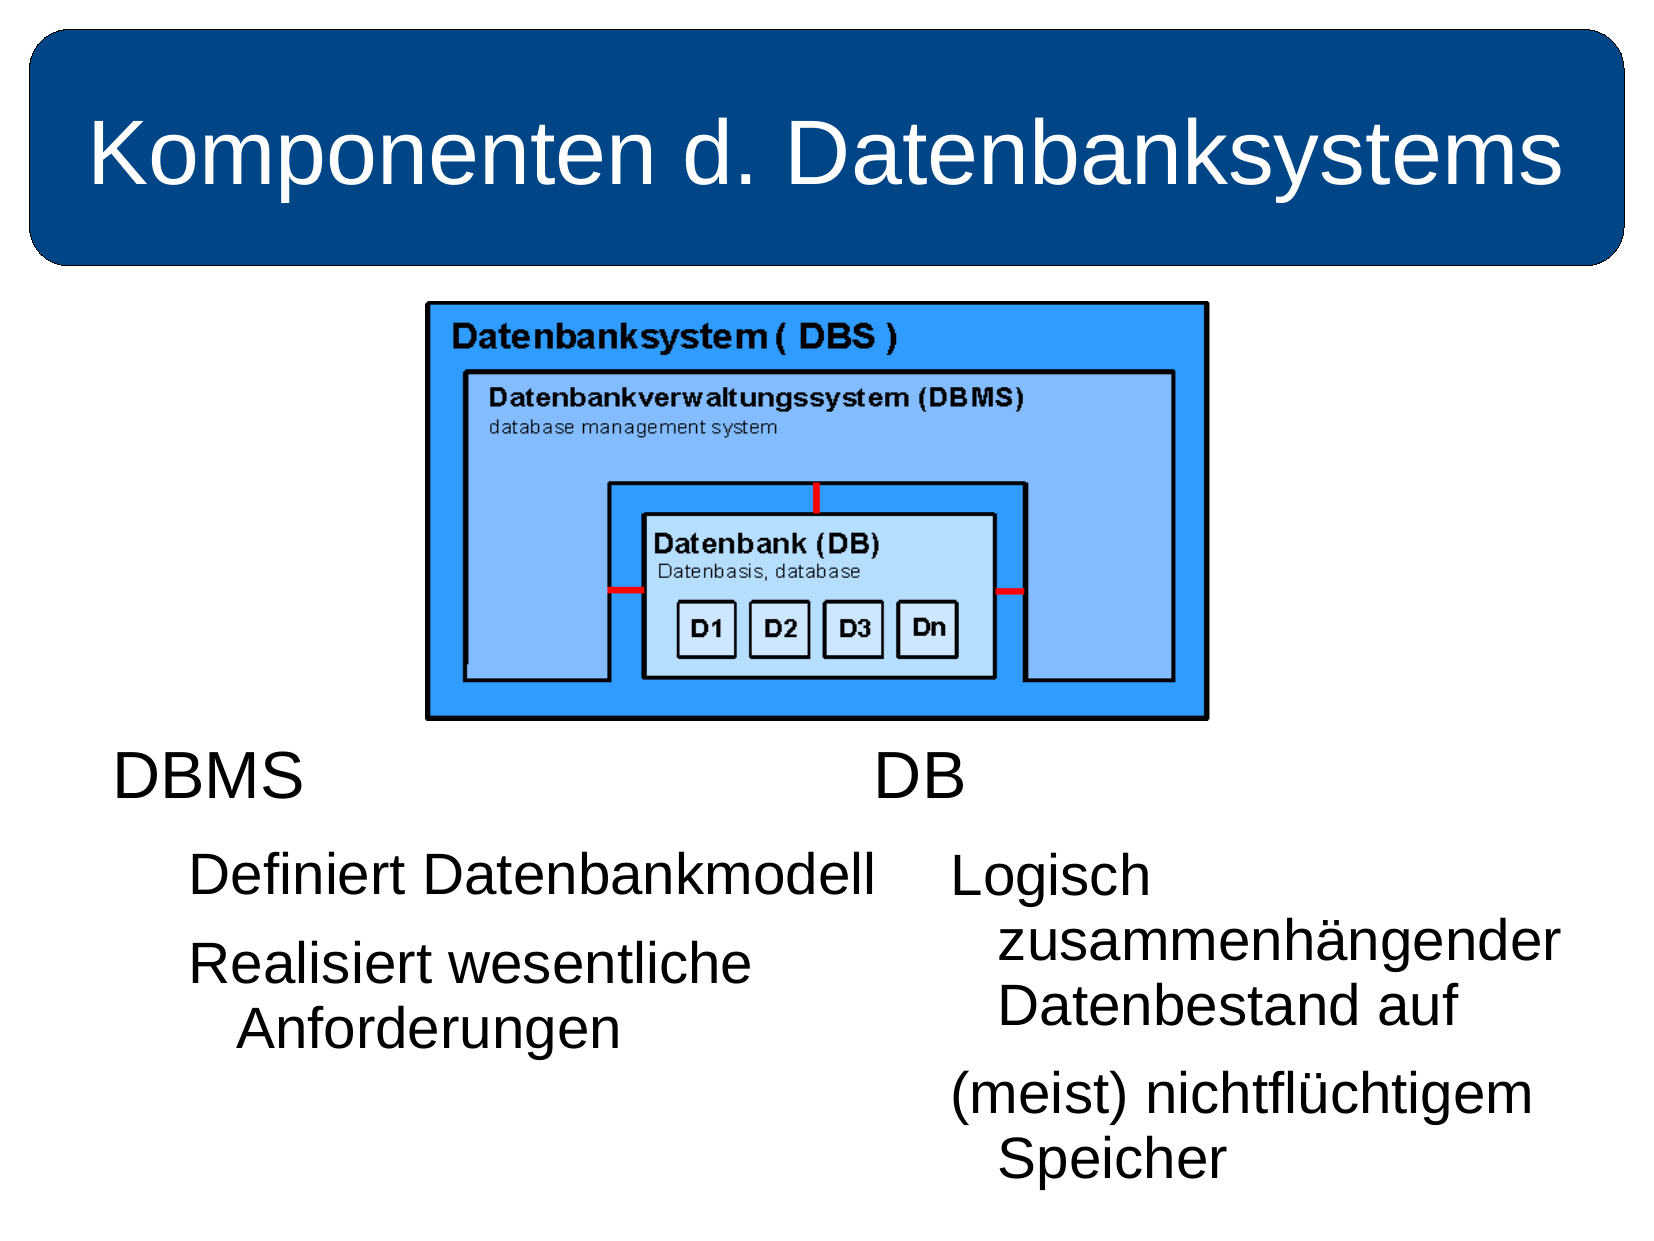

# Komponenten d. Datenbanksystems
DBMS
Definiert Datenbankmodell
Realisiert wesentliche Anforderungen
DB
Logisch zusammenhängender Datenbestand auf
(meist) nichtflüchtigem Speicher